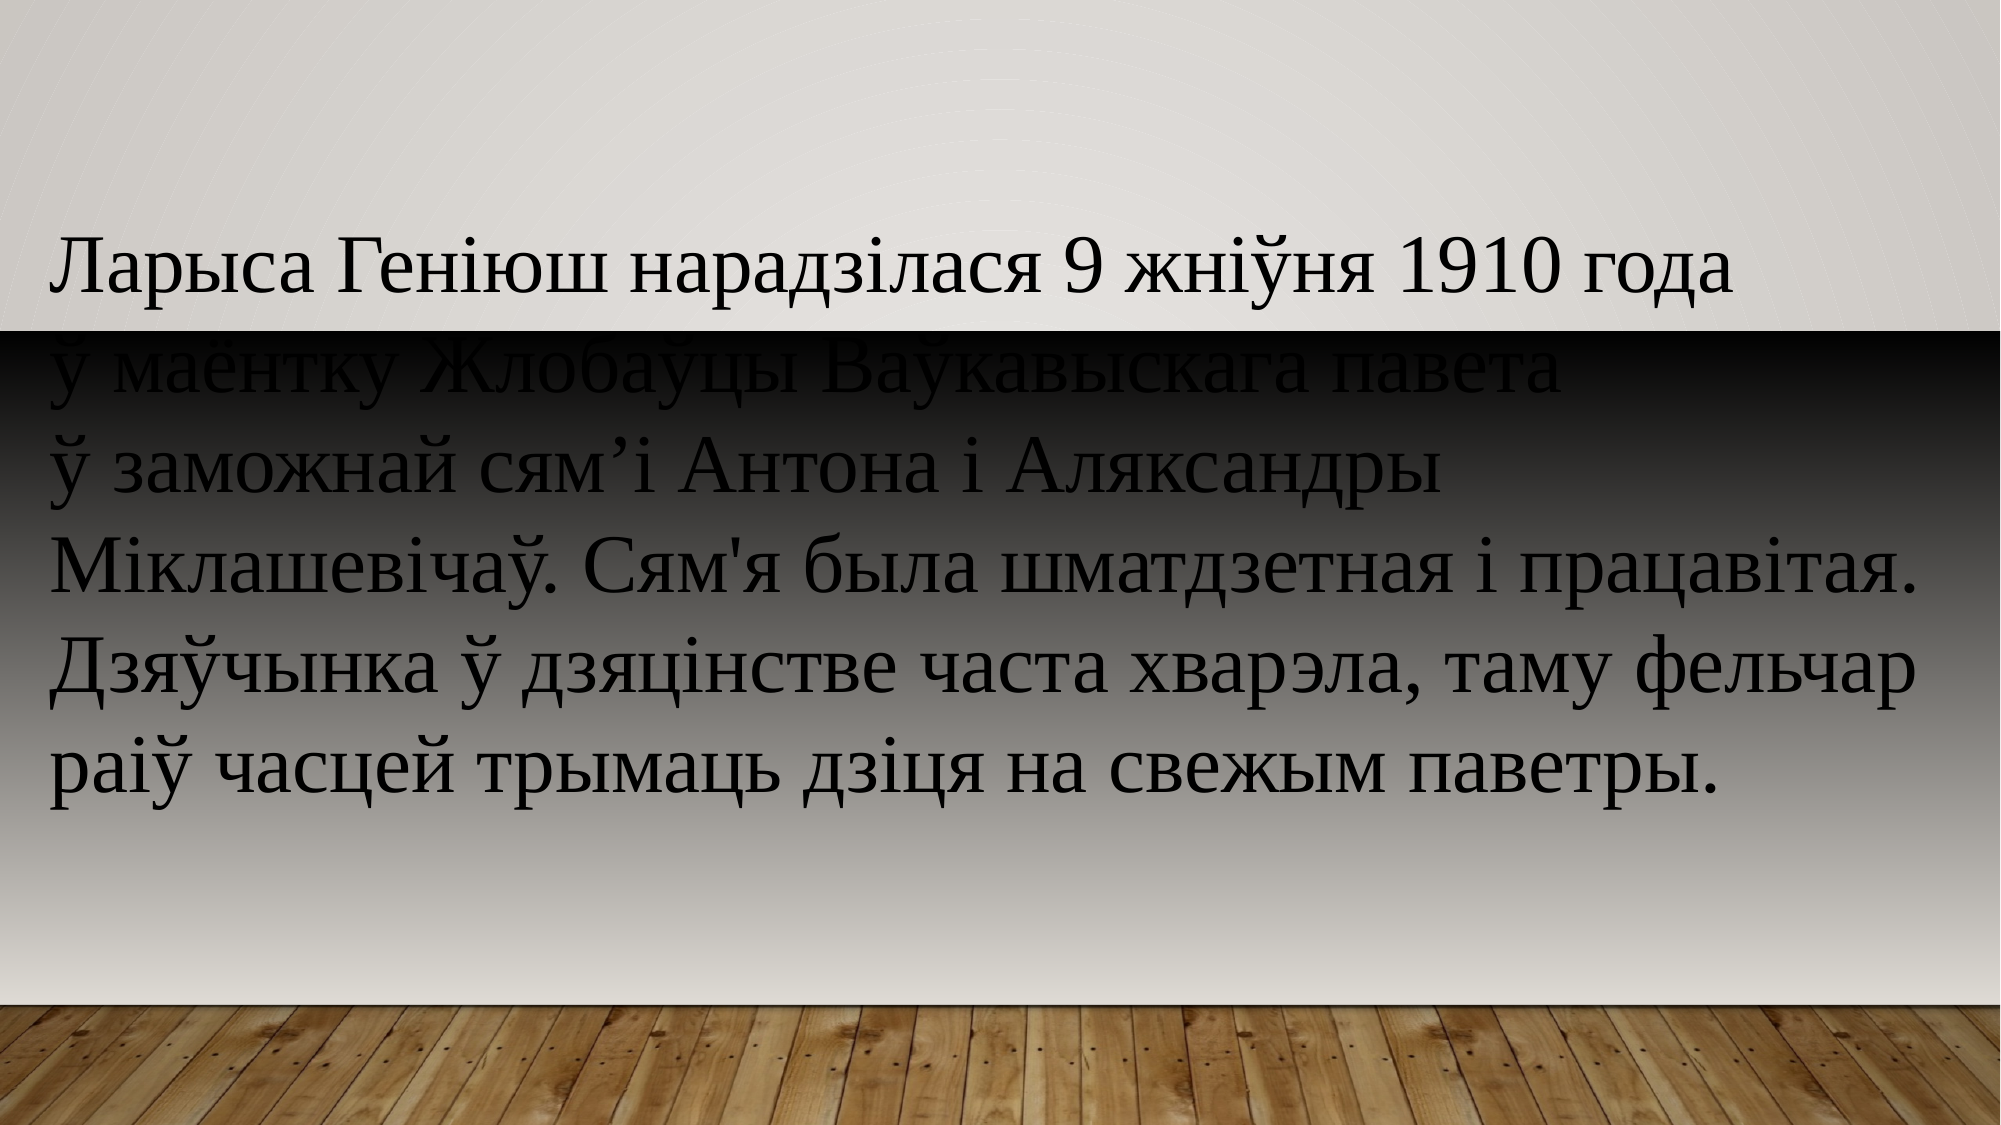

Ларыса Геніюш нарадзілася 9 жніўня 1910 года
ў маёнтку Жлобаўцы Ваўкавыскага павета
ў заможнай сям’і Антона і Аляксандры Міклашевічаў. Сям'я была шматдзетная і працавітая. Дзяўчынка ў дзяцінстве часта хварэла, таму фельчар раіў часцей трымаць дзіця на свежым паветры.